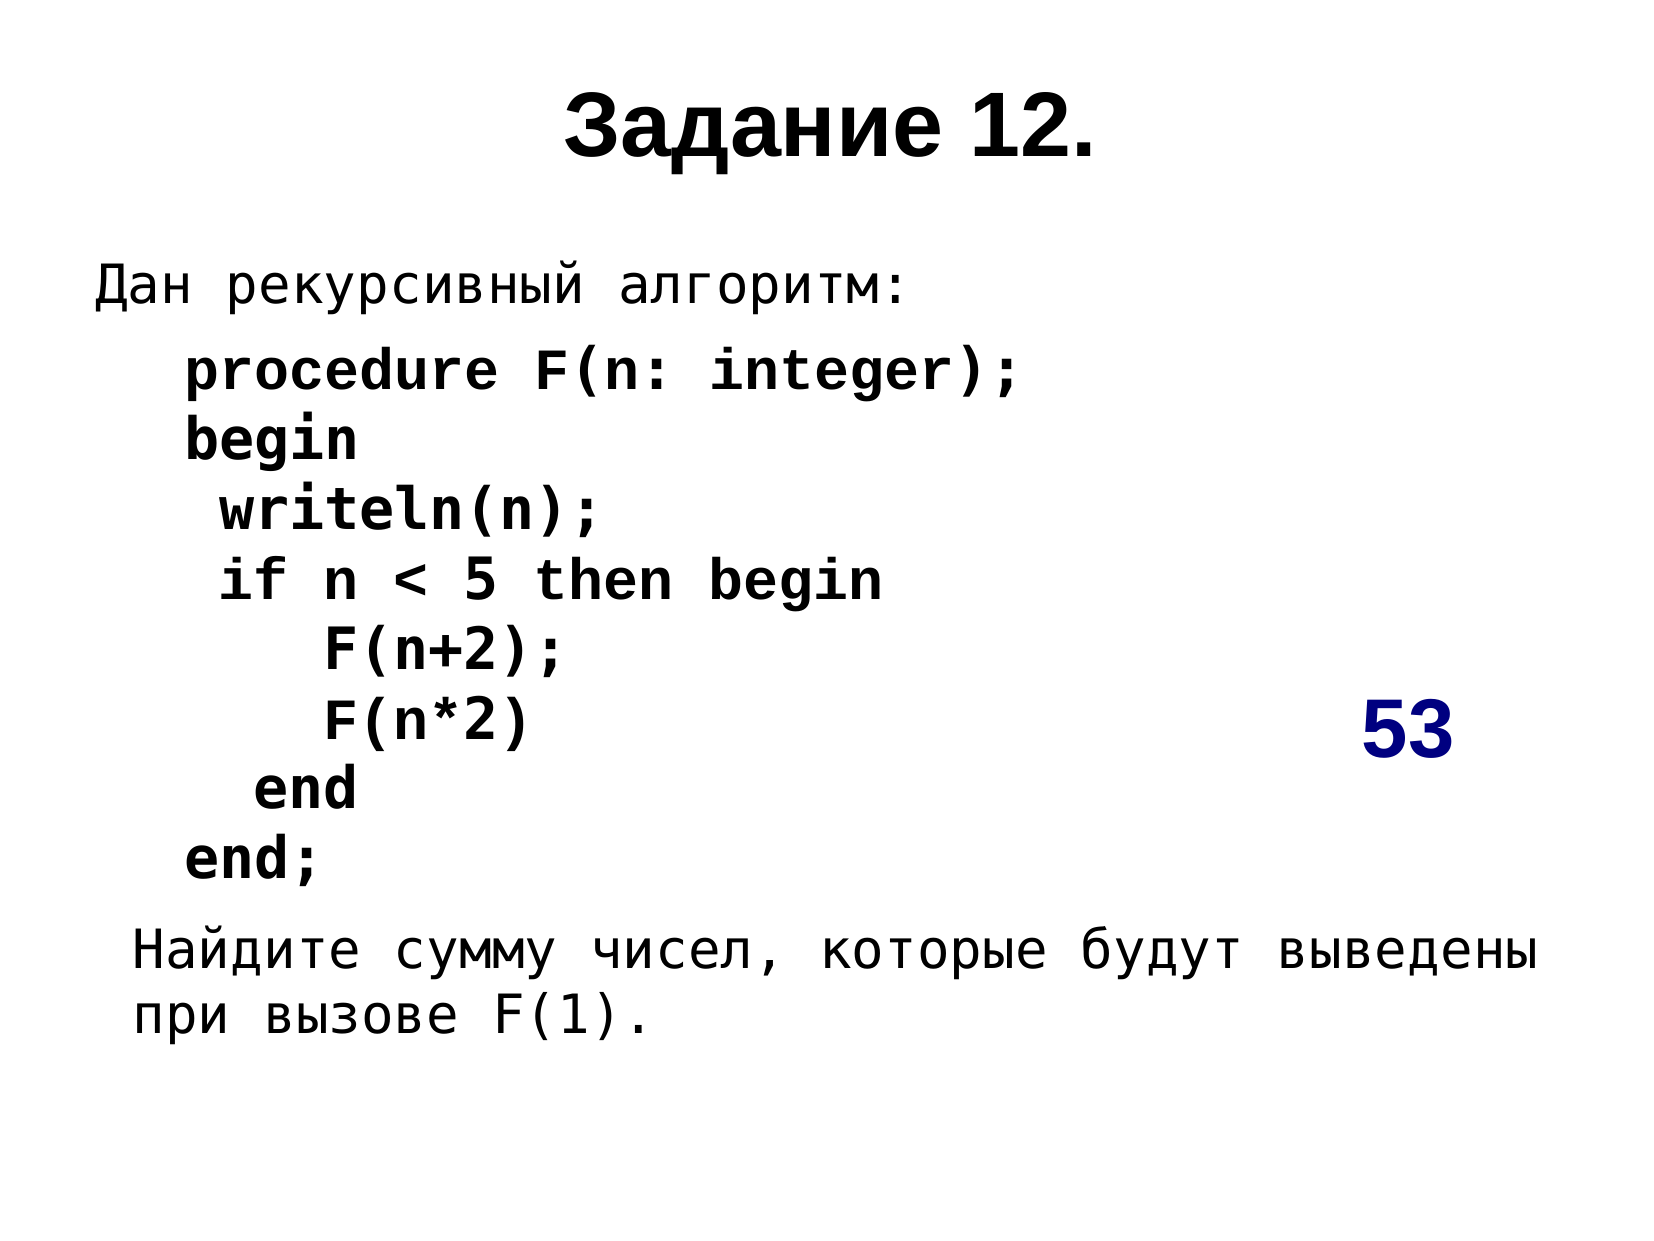

# Задание 12.
Дан рекурсивный алгоритм:
procedure F(n: integer);
begin
 writeln(n);
if n < 5 then begin
 F(n+2);
 F(n*2)
 end
end;
Найдите сумму чисел, которые будут выведены при вызове F(1).
53